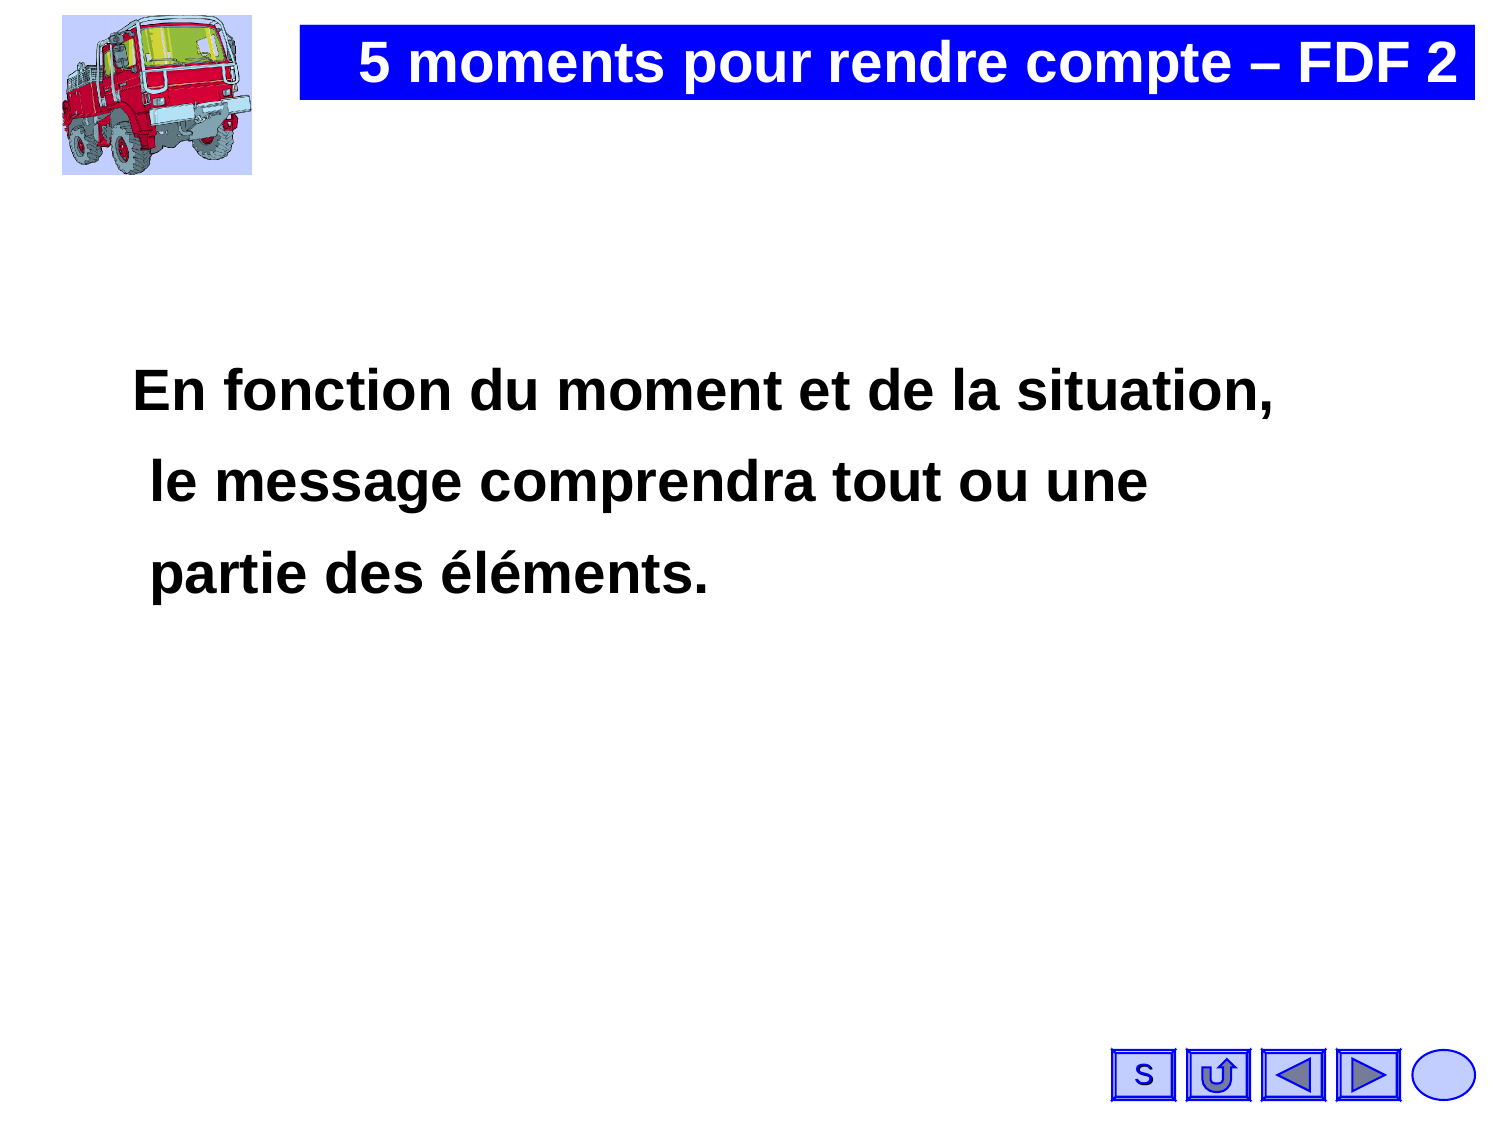

5 moments pour rendre compte – FDF 2
En fonction du moment et de la situation,
 le message comprendra tout ou une
 partie des éléments.